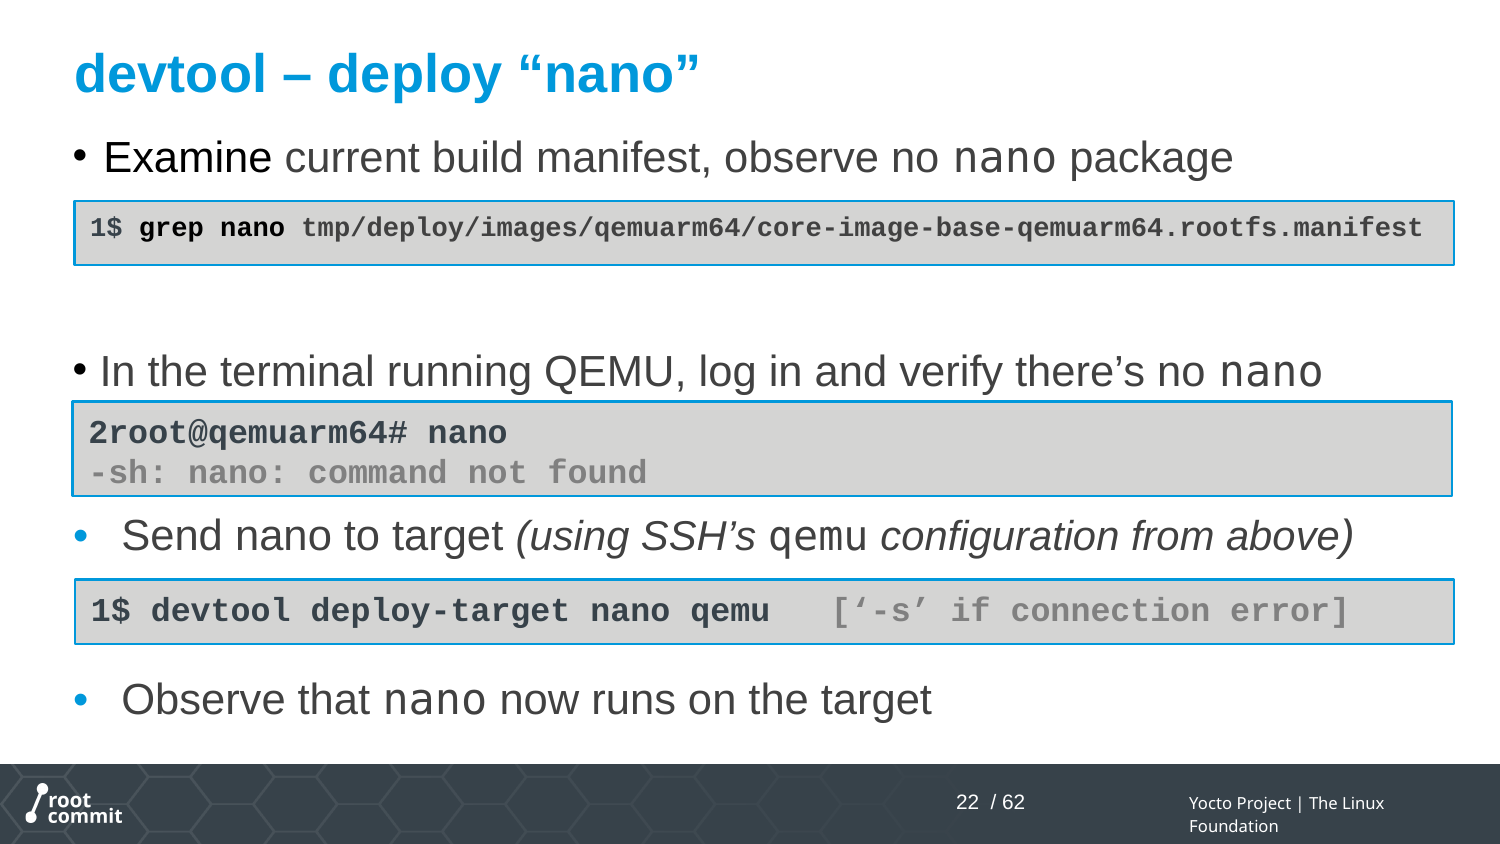

devtool – deploy “nano”
Examine current build manifest, observe no nano package
In the terminal running QEMU, log in and verify there’s no nano
Send nano to target (using SSH’s qemu configuration from above)
Observe that nano now runs on the target
1$ grep nano tmp/deploy/images/qemuarm64/core-image-base-qemuarm64.rootfs.manifest
2root@qemuarm64# nano
-sh: nano: command not found
1$ devtool deploy-target nano qemu [‘-s’ if connection error]